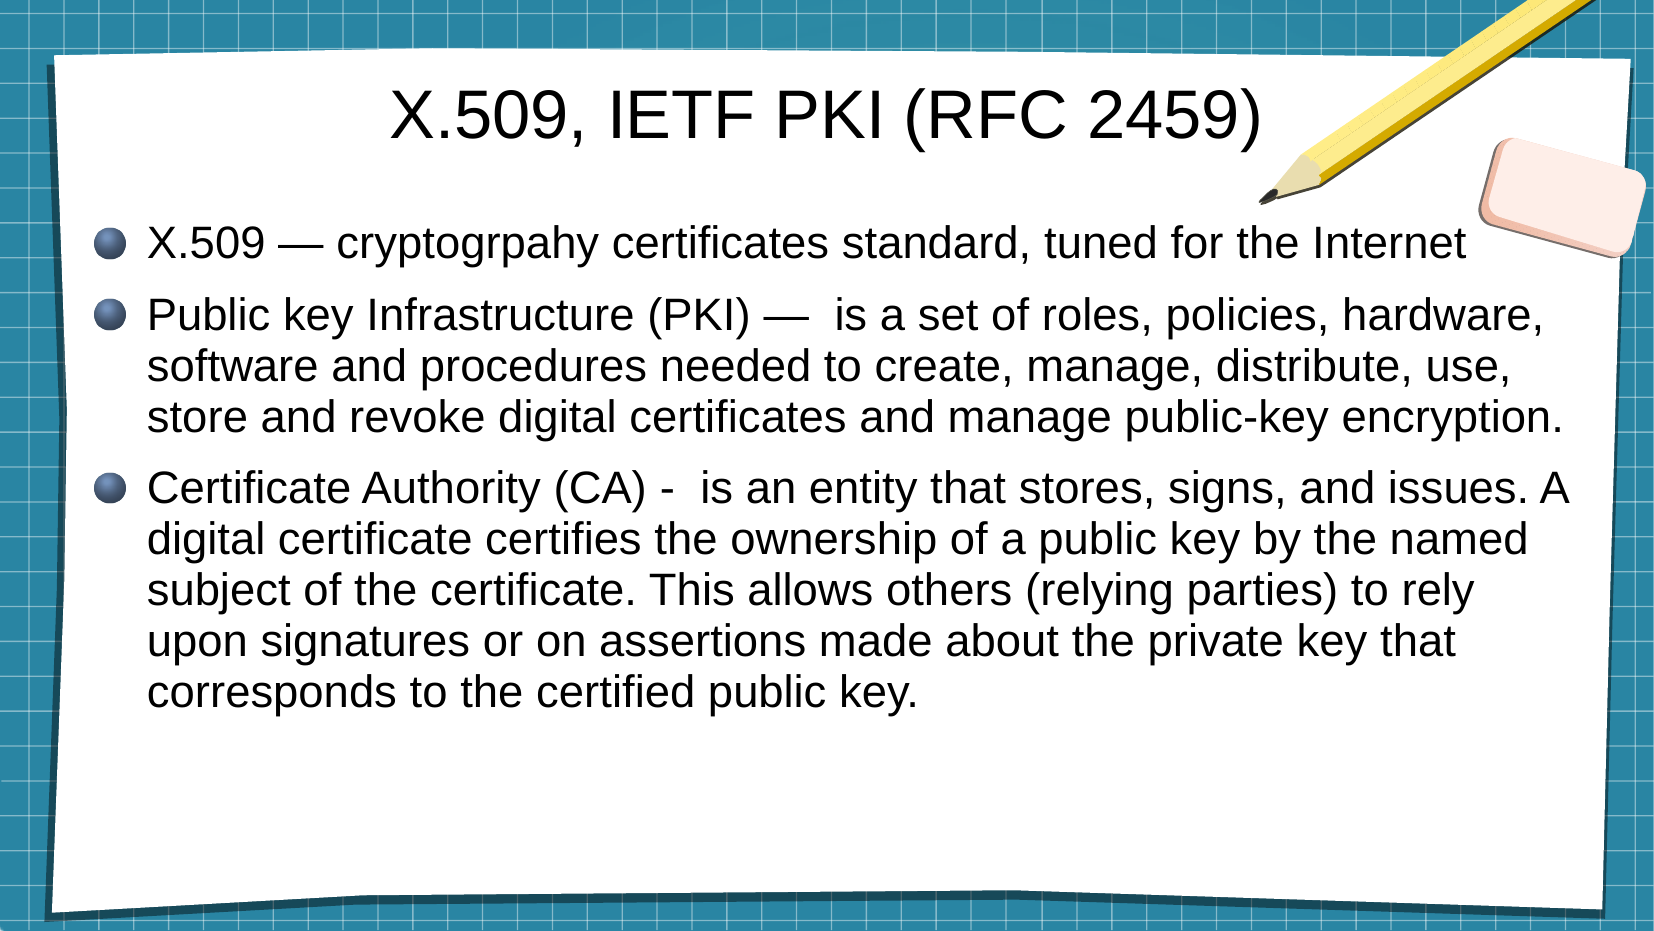

# X.509, IETF PKI (RFC 2459)
Х.509 — cryptogrpahy certificates standard, tuned for the Internet
Public key Infrastructure (PKI) — is a set of roles, policies, hardware, software and procedures needed to create, manage, distribute, use, store and revoke digital certificates and manage public-key encryption.
Certificate Authority (CA) - is an entity that stores, signs, and issues. A digital certificate certifies the ownership of a public key by the named subject of the certificate. This allows others (relying parties) to rely upon signatures or on assertions made about the private key that corresponds to the certified public key.